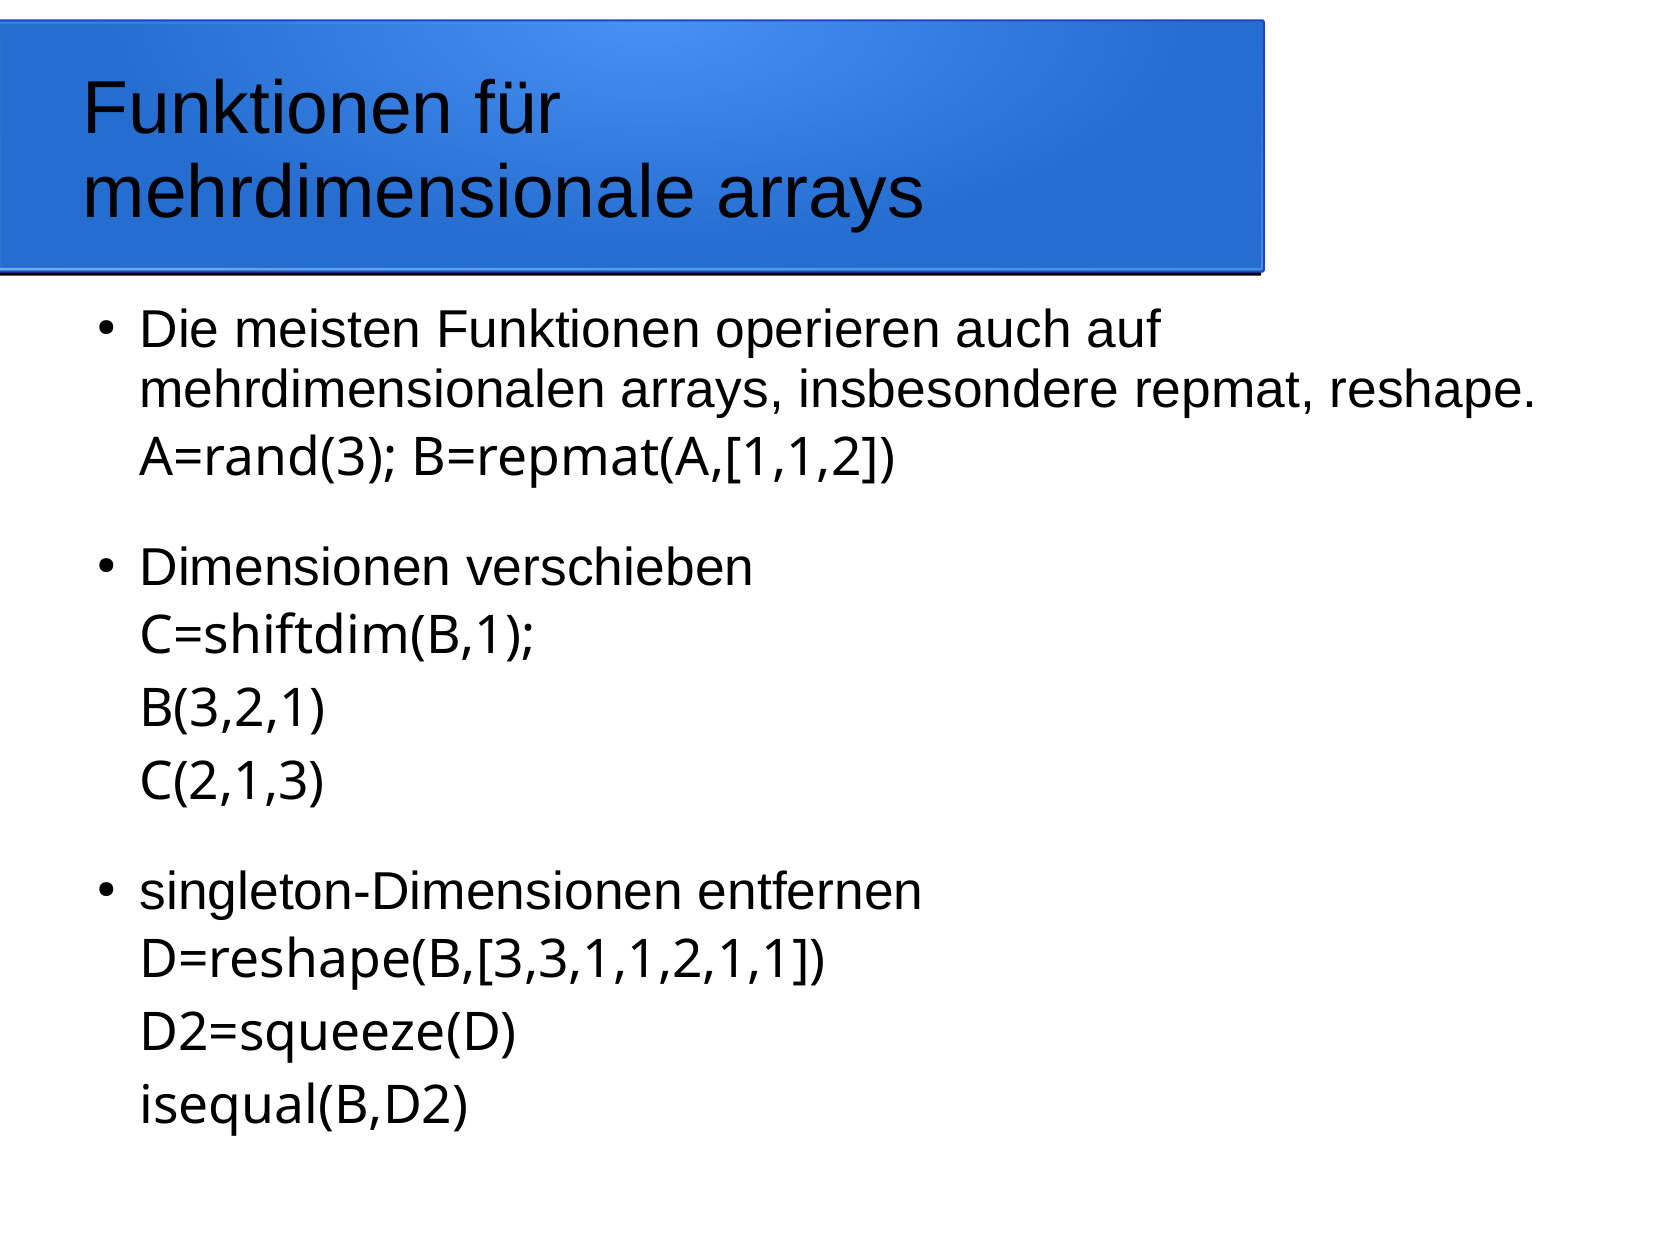

# Funktionen für mehrdimensionale arrays
Die meisten Funktionen operieren auch auf mehrdimensionalen arrays, insbesondere repmat, reshape.
A=rand(3); B=repmat(A,[1,1,2])
Dimensionen verschieben
C=shiftdim(B,1);
B(3,2,1)
C(2,1,3)
singleton-Dimensionen entfernen
D=reshape(B,[3,3,1,1,2,1,1])
D2=squeeze(D)
isequal(B,D2)